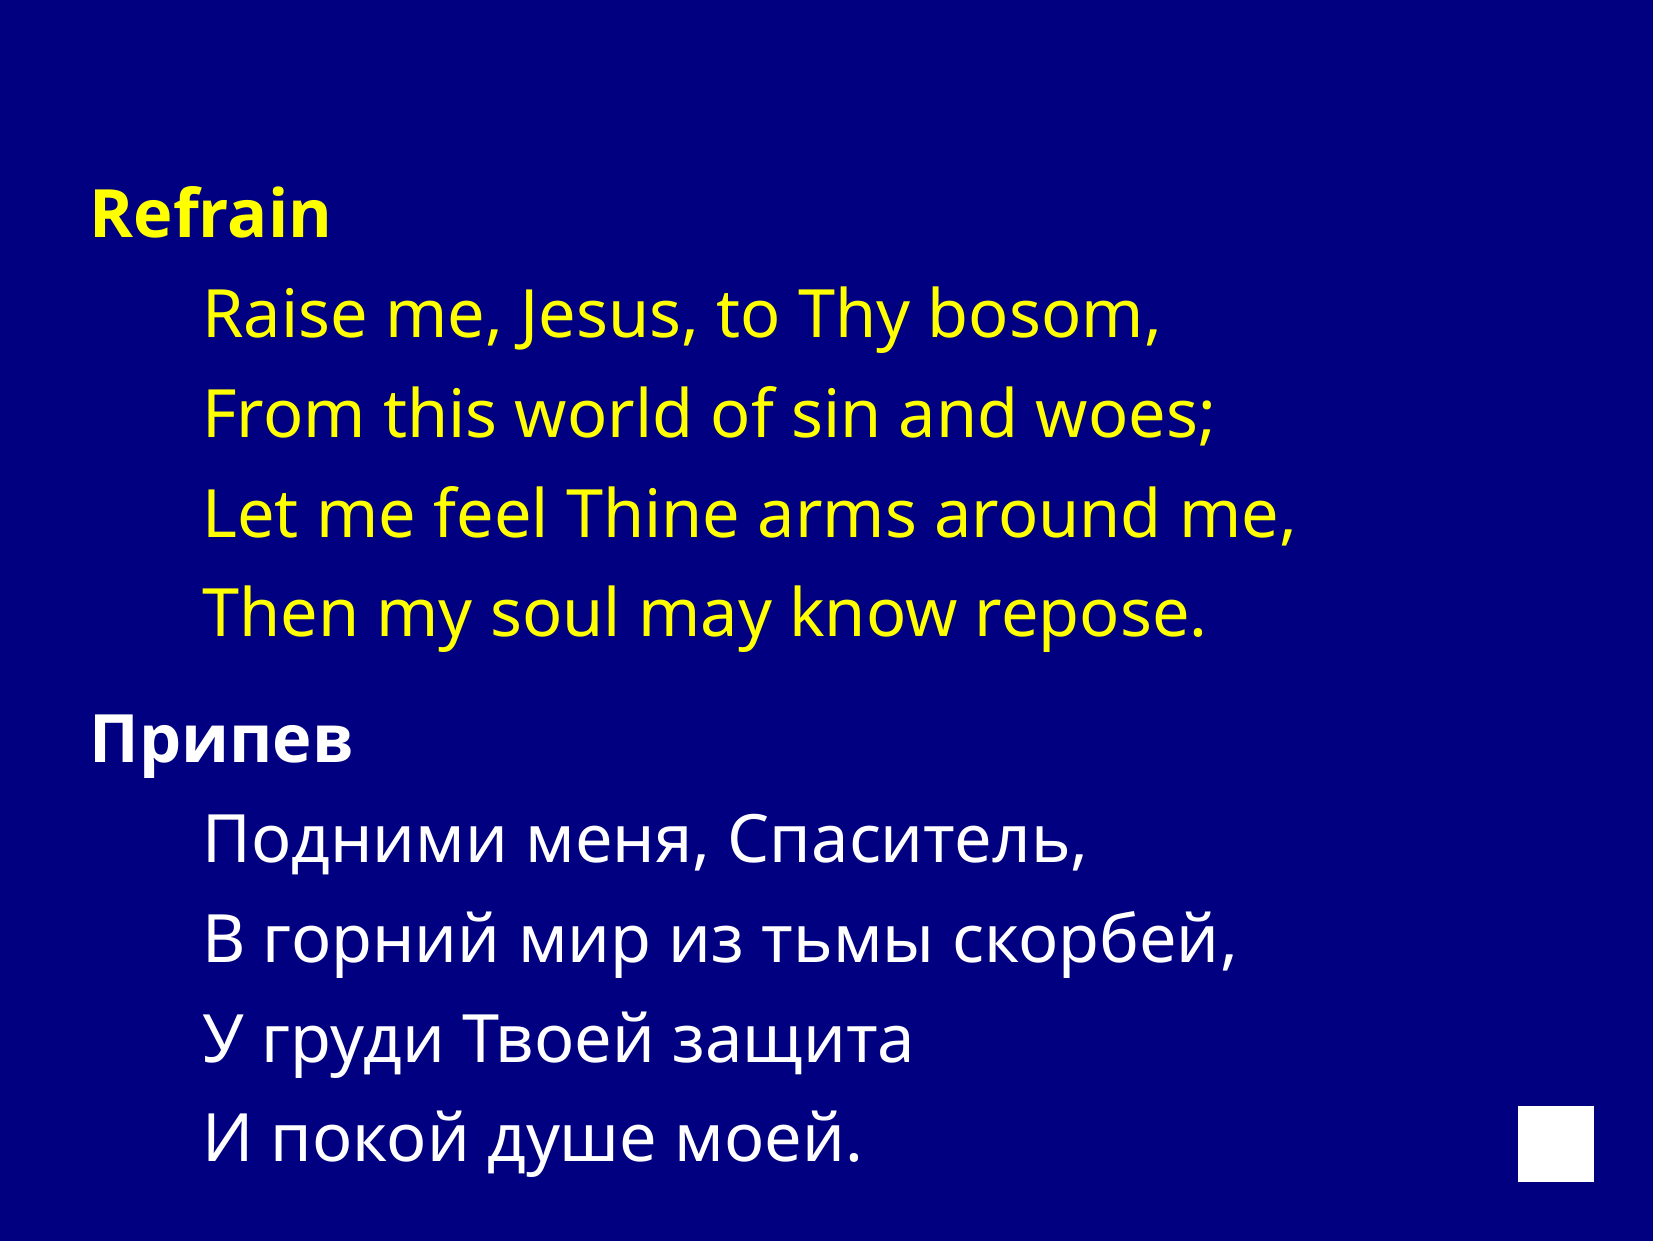

Refrain
	Raise me, Jesus, to Thy bosom,
	From this world of sin and woes;
	Let me feel Thine arms around me,
	Then my soul may know repose.
Припев
	Подними меня, Спаситель,
	В горний мир из тьмы скорбей,
	У груди Твоей защита
	И покой душе моей.